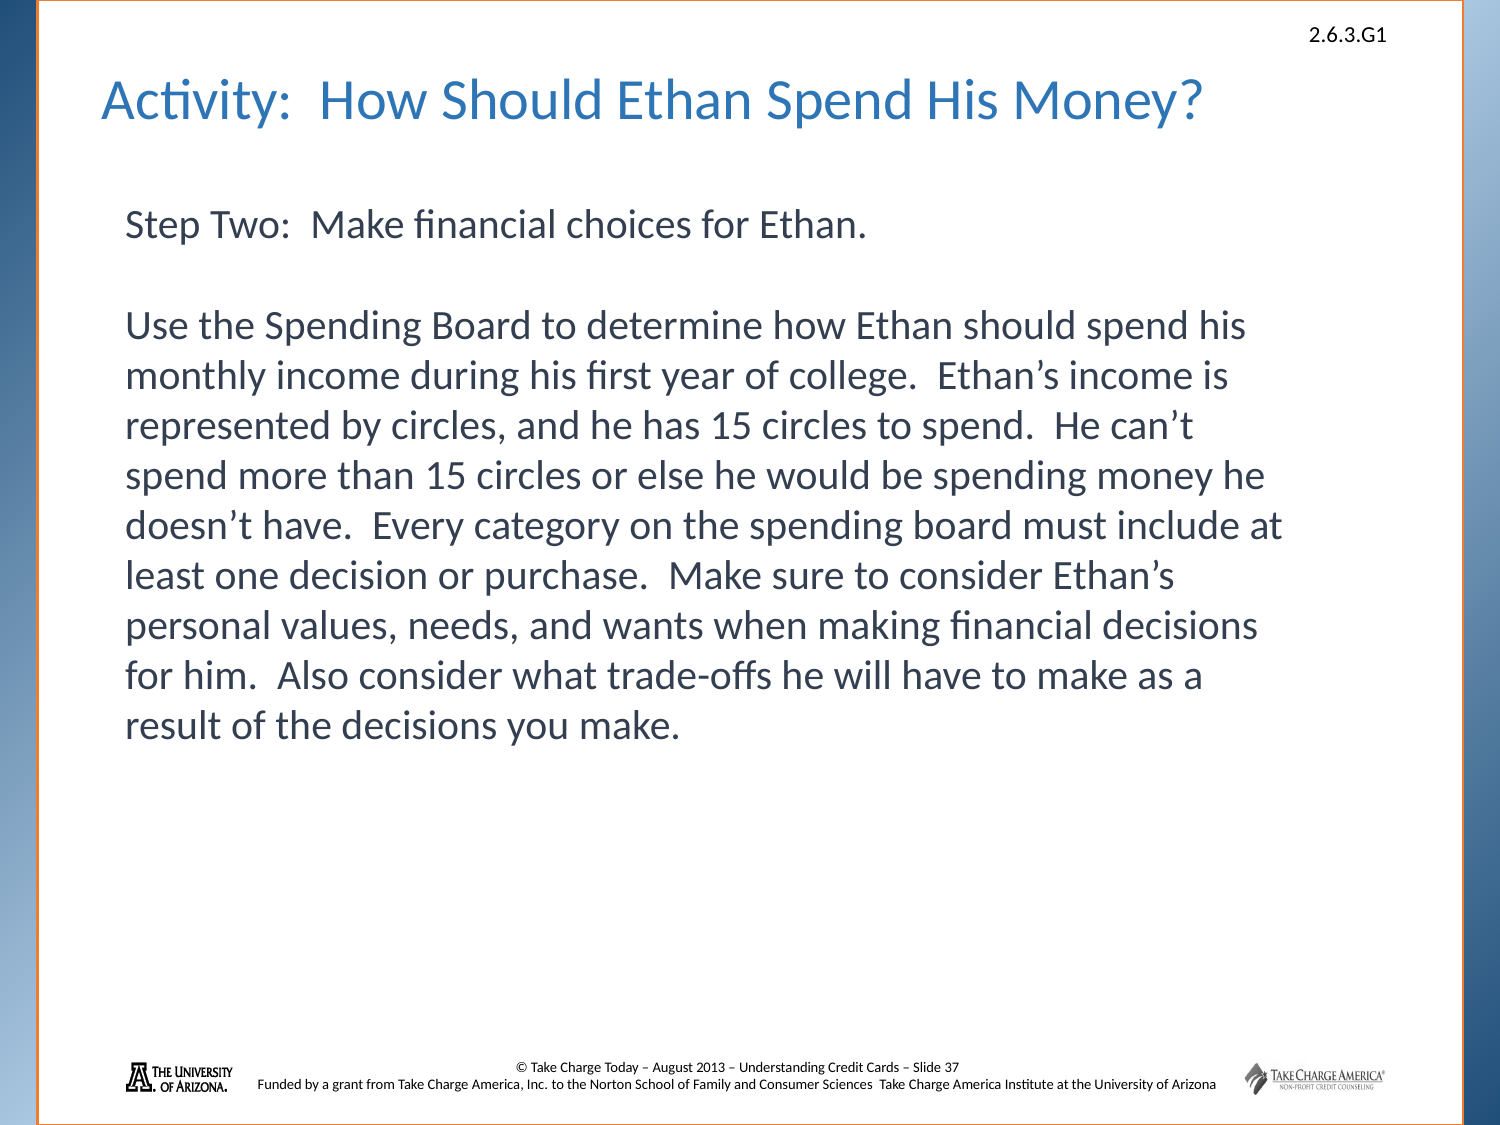

Activity: How Should Ethan Spend His Money?
Step Two: Make financial choices for Ethan.
Use the Spending Board to determine how Ethan should spend his monthly income during his first year of college. Ethan’s income is represented by circles, and he has 15 circles to spend. He can’t spend more than 15 circles or else he would be spending money he doesn’t have. Every category on the spending board must include at least one decision or purchase. Make sure to consider Ethan’s personal values, needs, and wants when making financial decisions for him. Also consider what trade-offs he will have to make as a result of the decisions you make.